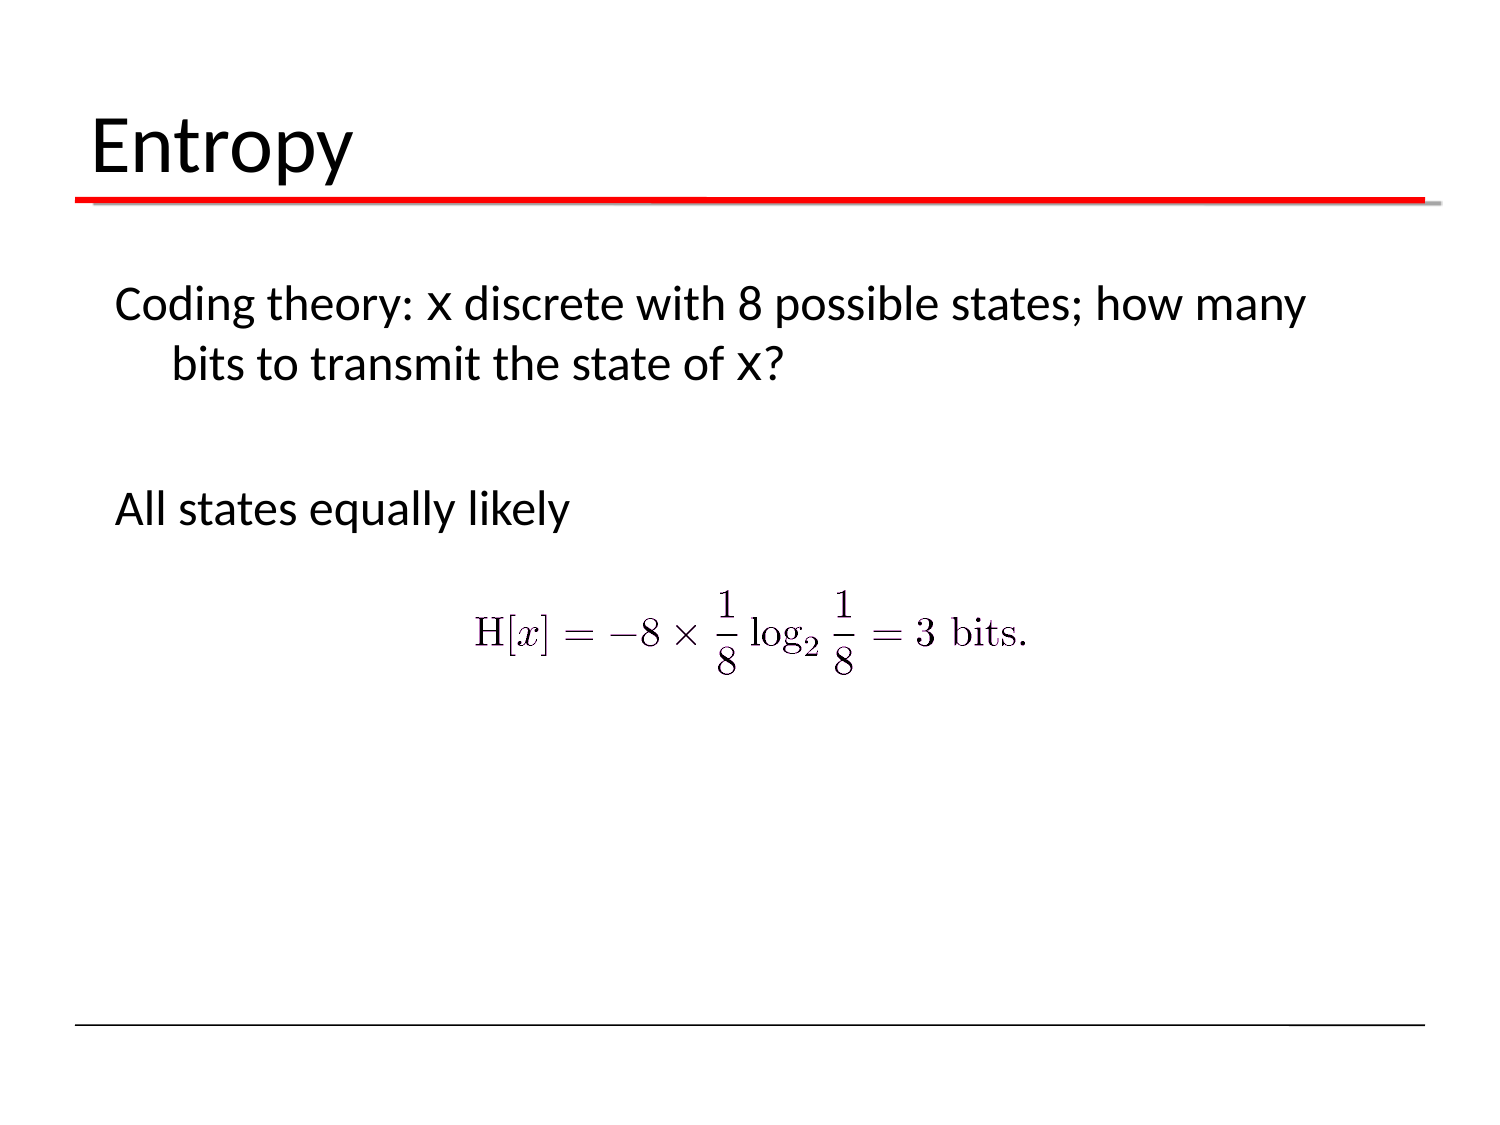

# Entropy
Coding theory: x discrete with 8 possible states; how many bits to transmit the state of x?
All states equally likely